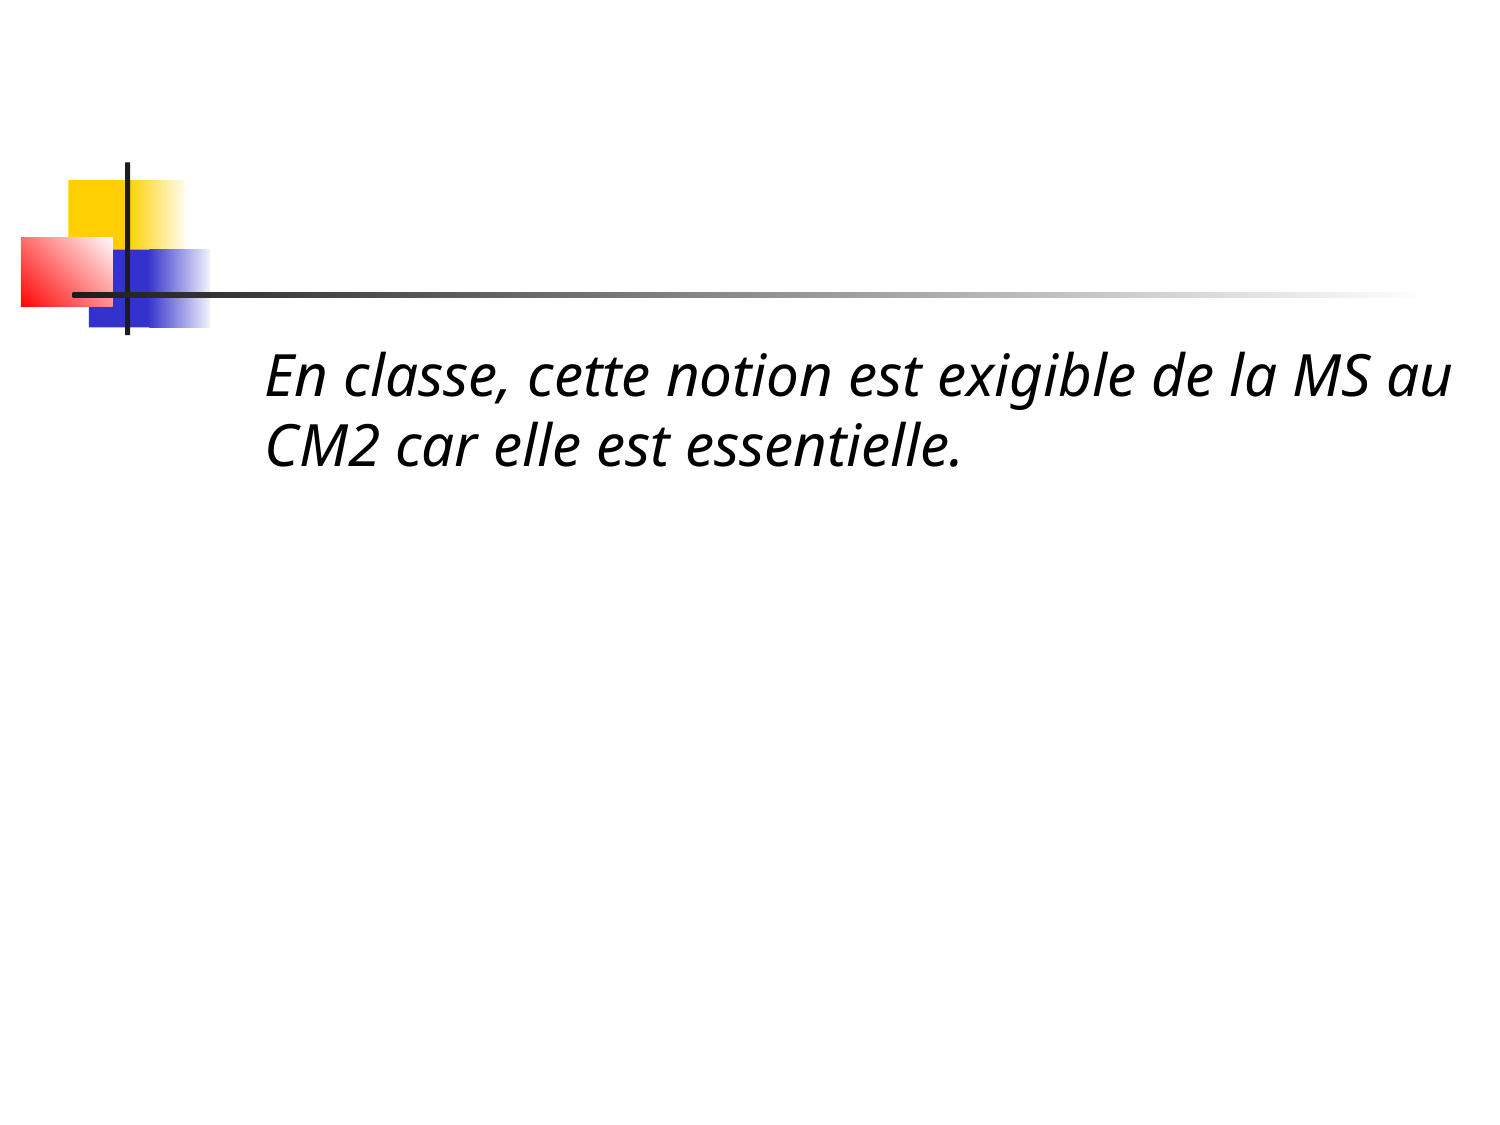

#
En classe, cette notion est exigible de la MS au CM2 car elle est essentielle.